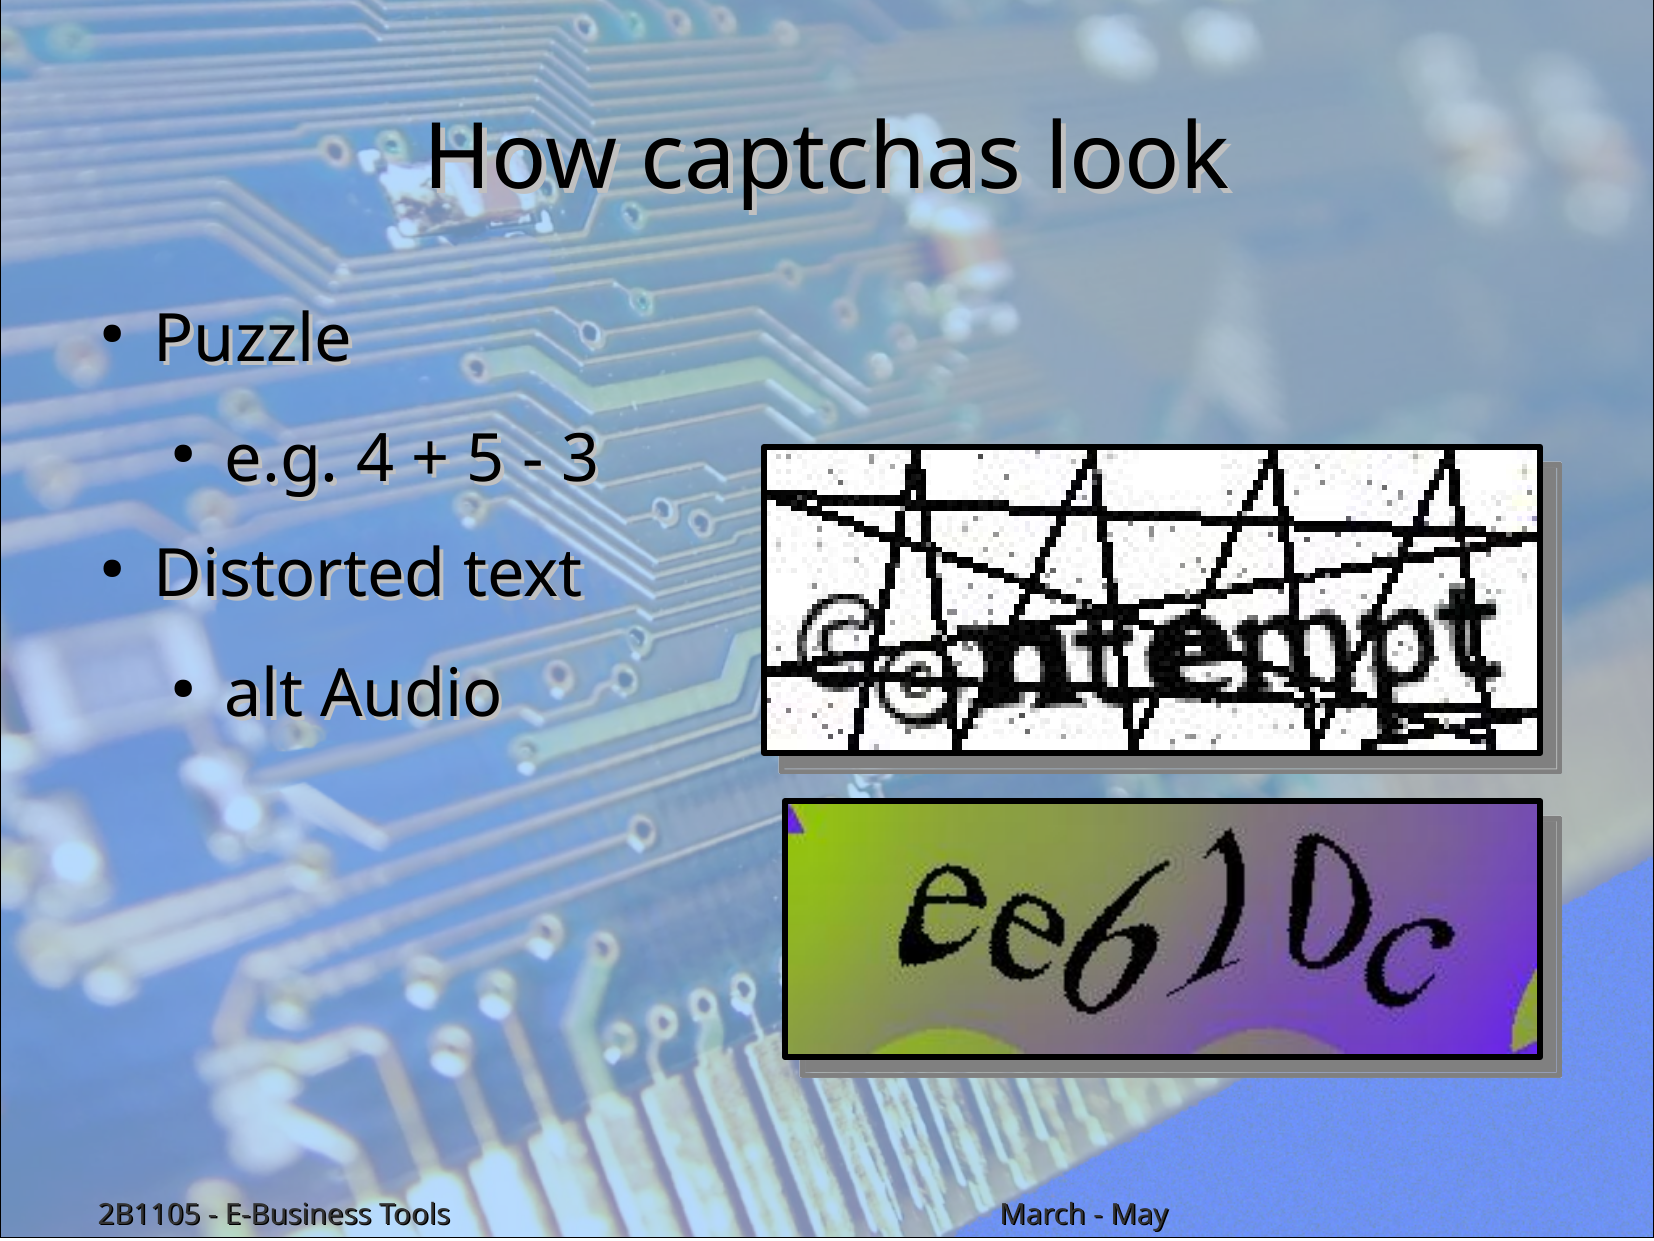

# How captchas look
Puzzle
e.g. 4 + 5 - 3
Distorted text
alt Audio